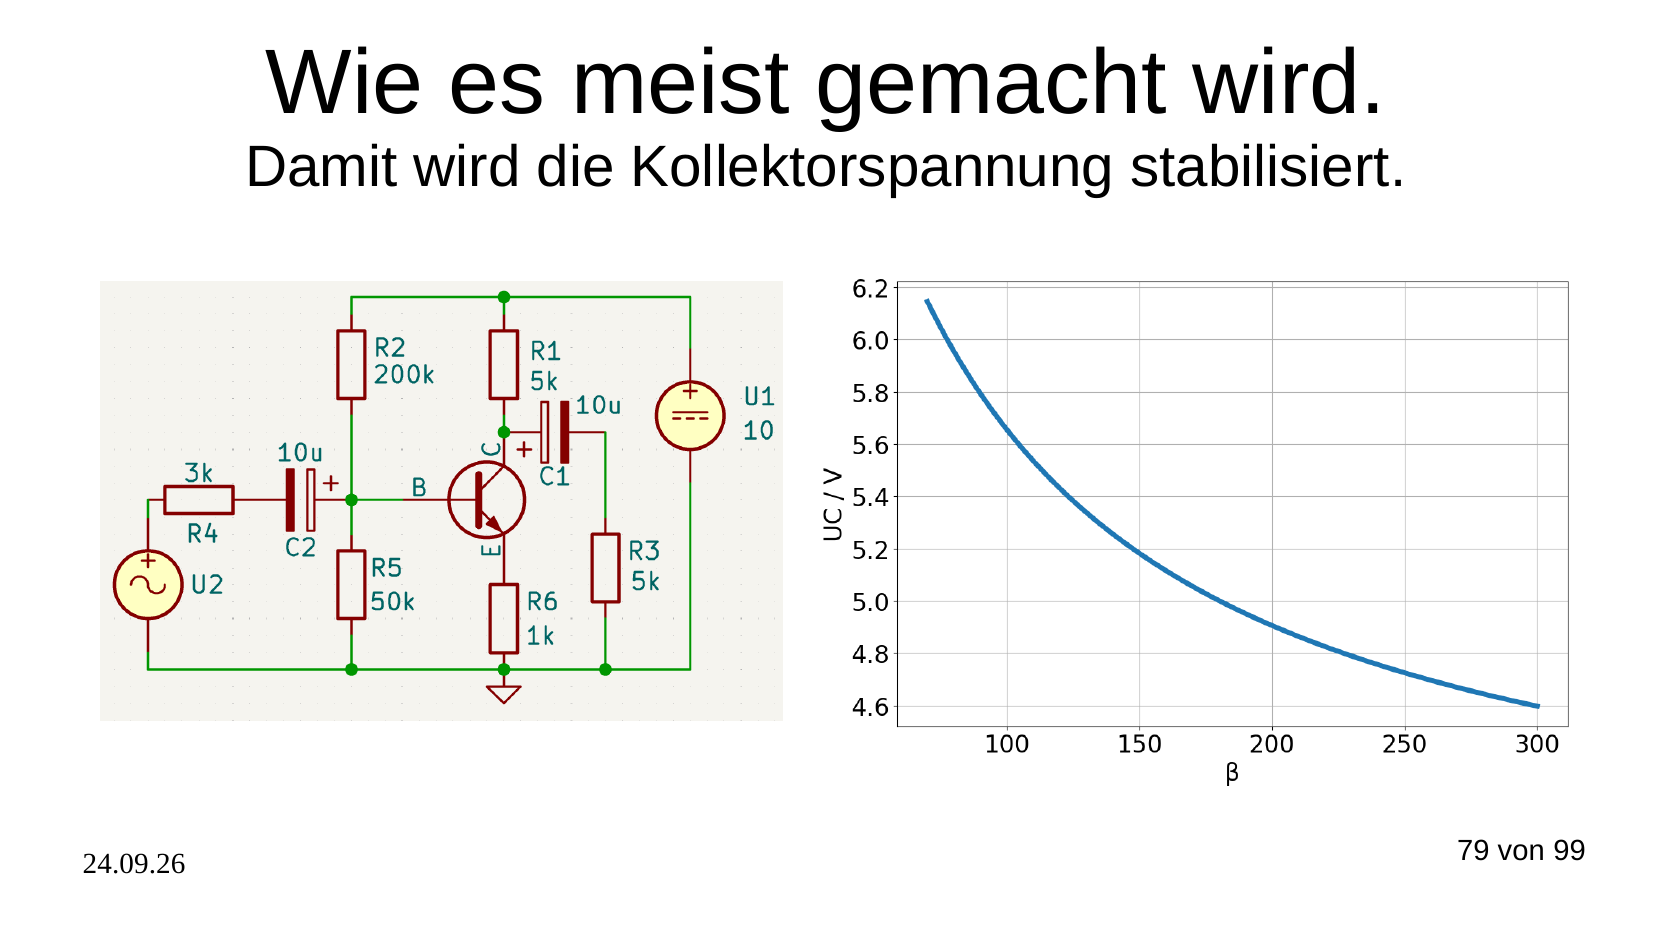

# Wie es meist gemacht wird. Damit wird die Kollektorspannung stabilisiert.
79